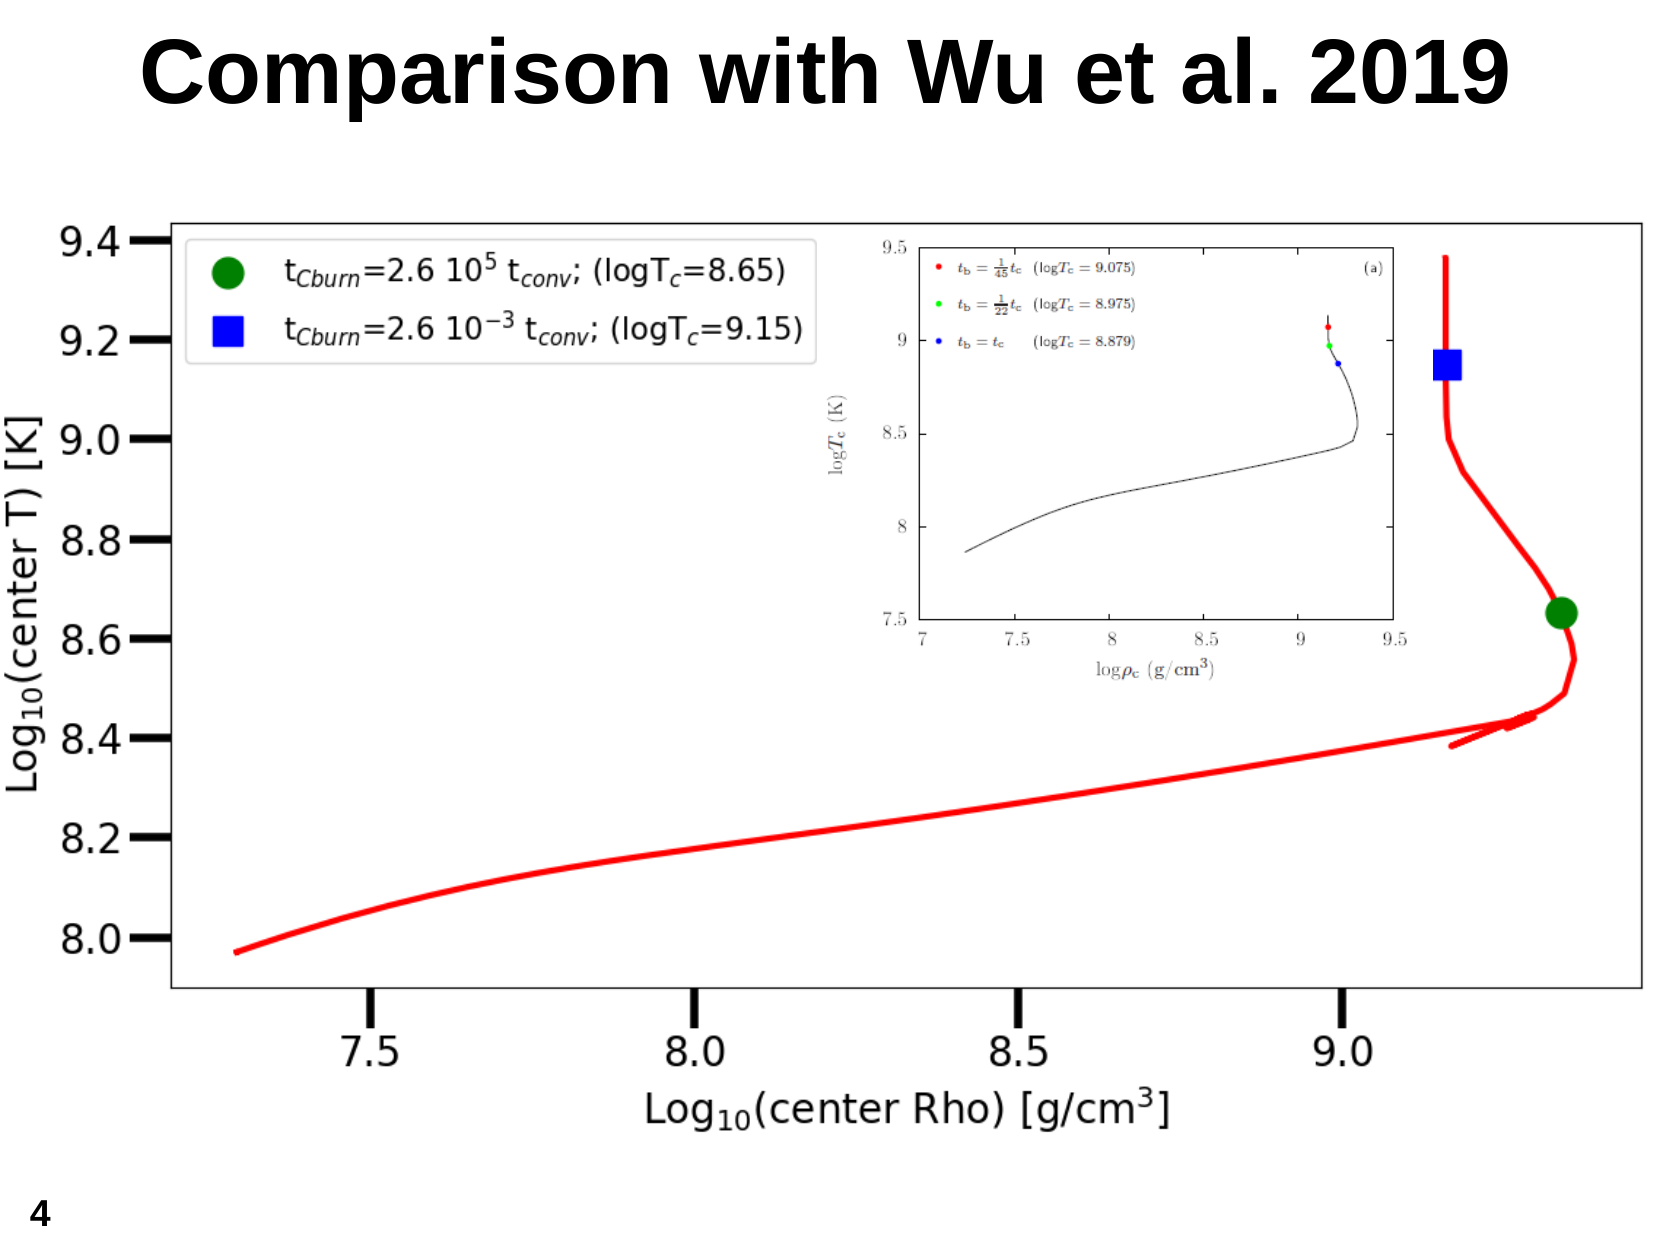

# Comparison with Wu et al. 2019
4